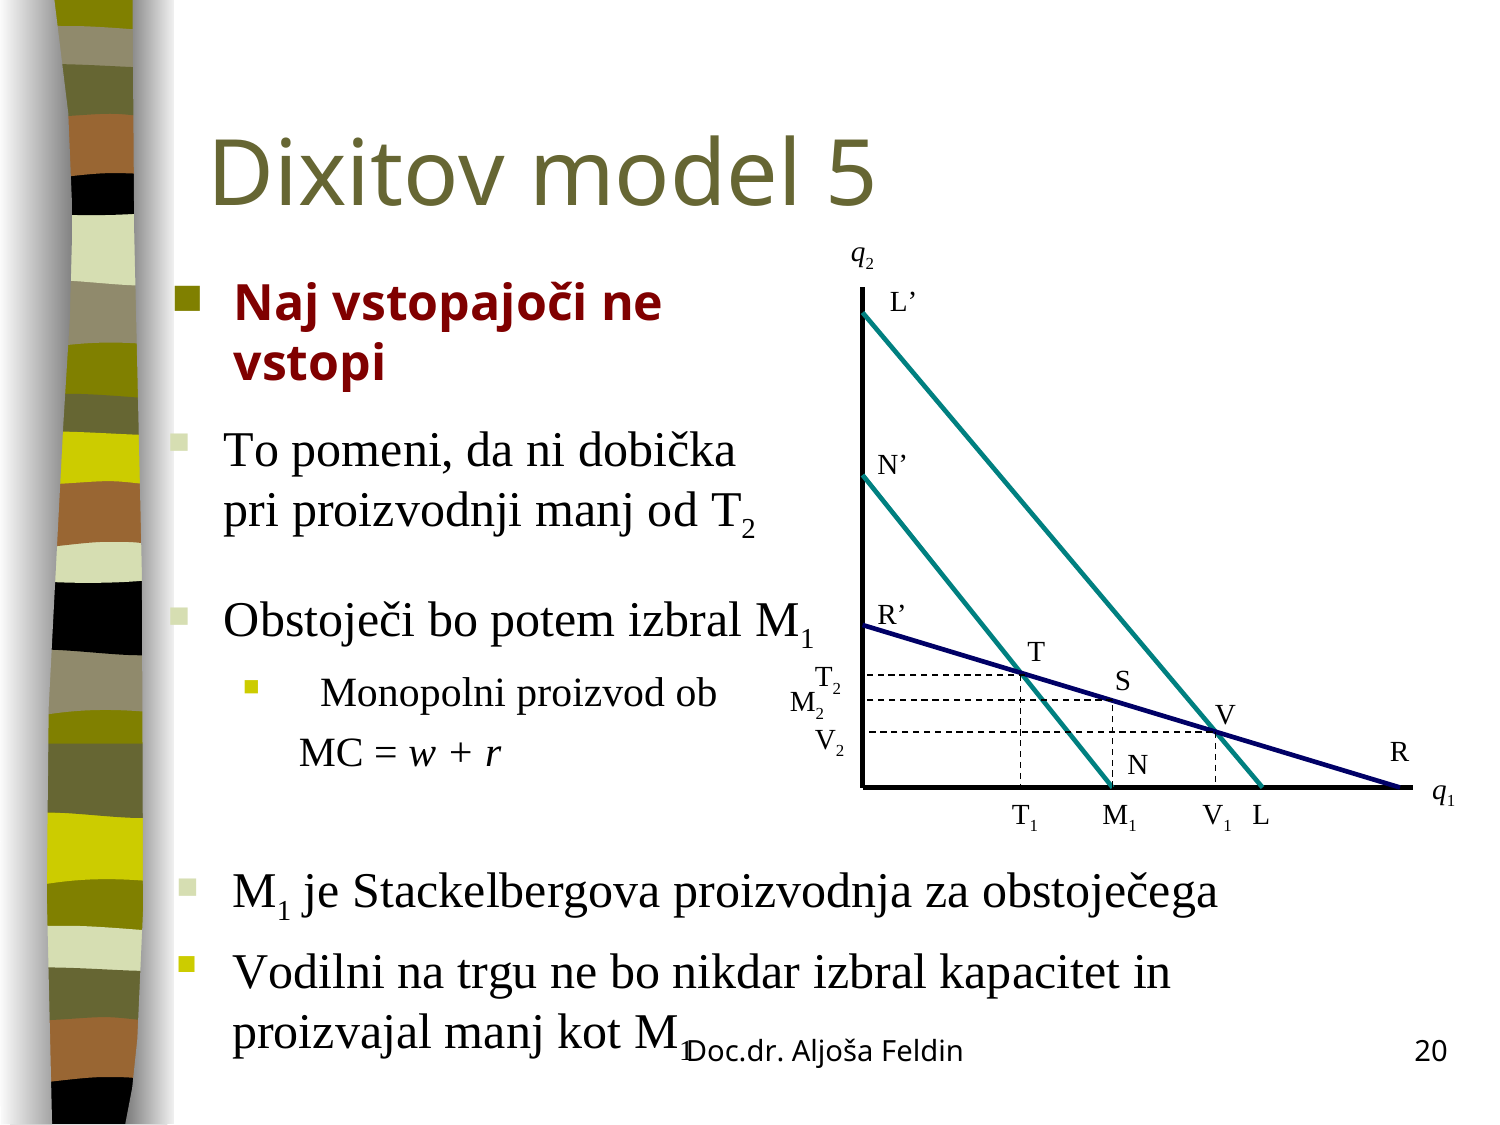

# Dixitov model 5
q2
L’
N’
R’
R
N
q1
L
T
T2
V
V2
T1
V1
Naj vstopajoči ne vstopi
To pomeni, da ni dobička pri proizvodnji manj od T2
Obstoječi bo potem izbral M1
 Monopolni proizvod ob
	MC = w + r
S
M2
M1
M1 je Stackelbergova proizvodnja za obstoječega
Vodilni na trgu ne bo nikdar izbral kapacitet in proizvajal manj kot M1
Doc.dr. Aljoša Feldin